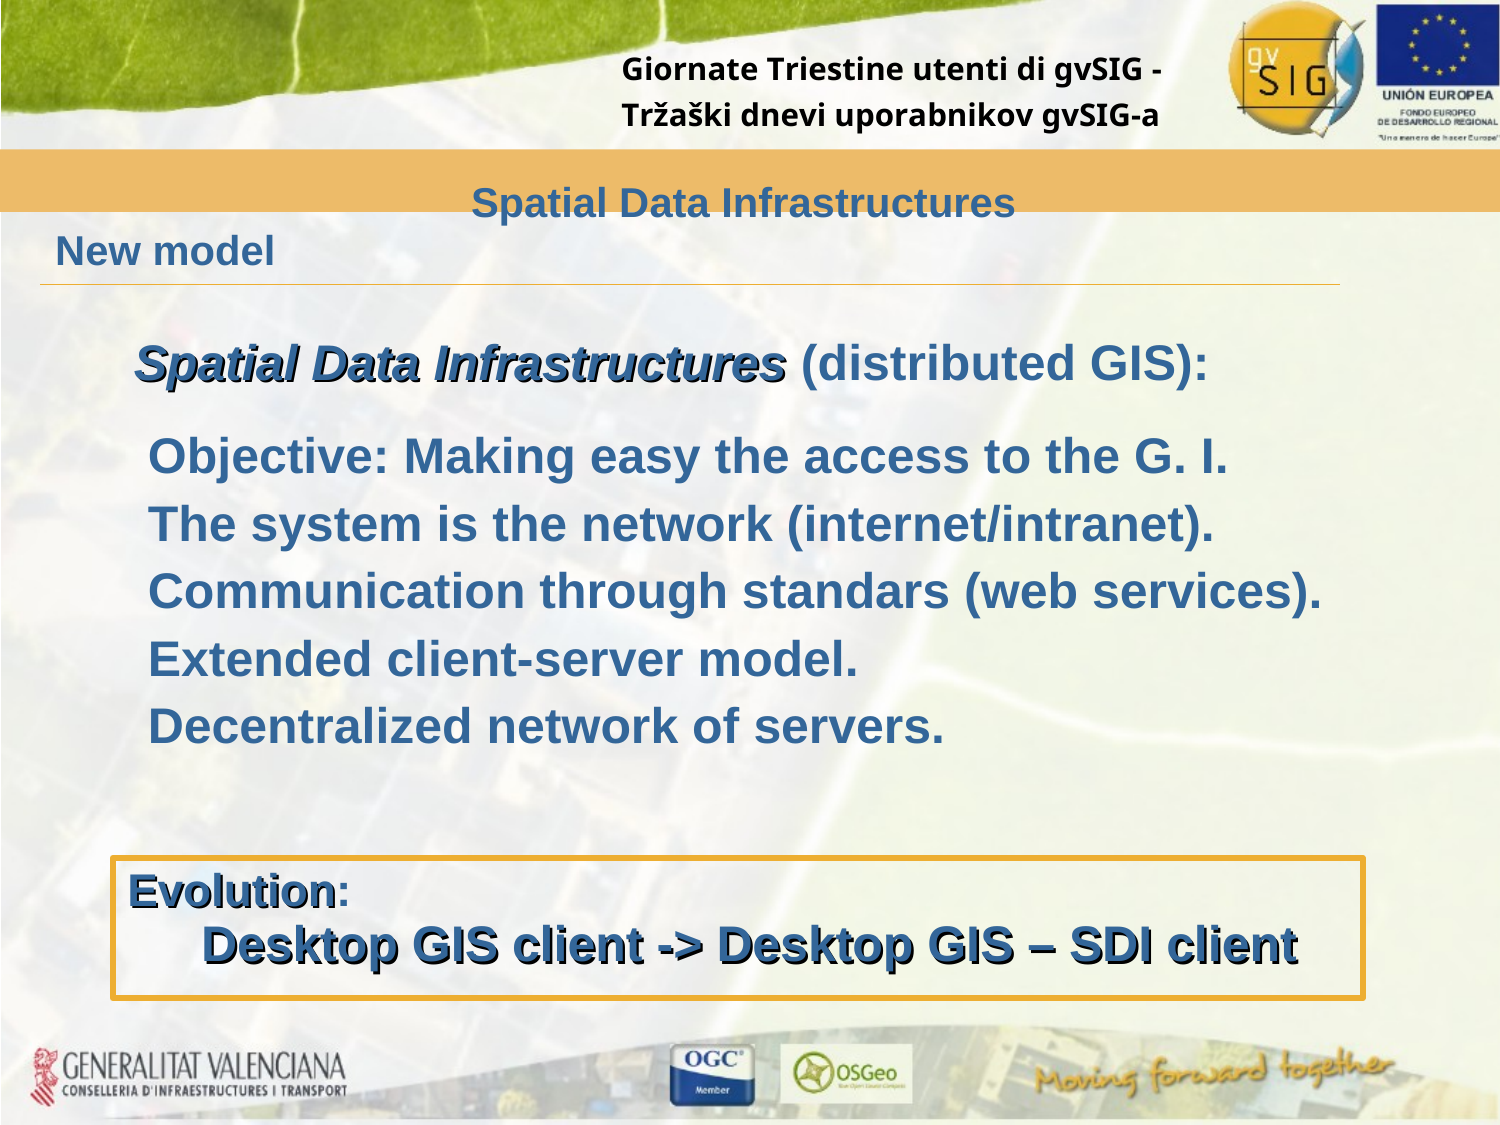

Spatial Data Infrastructures
New model
Spatial Data Infrastructures (distributed GIS):
 Objective: Making easy the access to the G. I.
 The system is the network (internet/intranet).
 Communication through standars (web services).
 Extended client-server model.
 Decentralized network of servers.
Evolution:
	Desktop GIS client -> Desktop GIS – SDI client